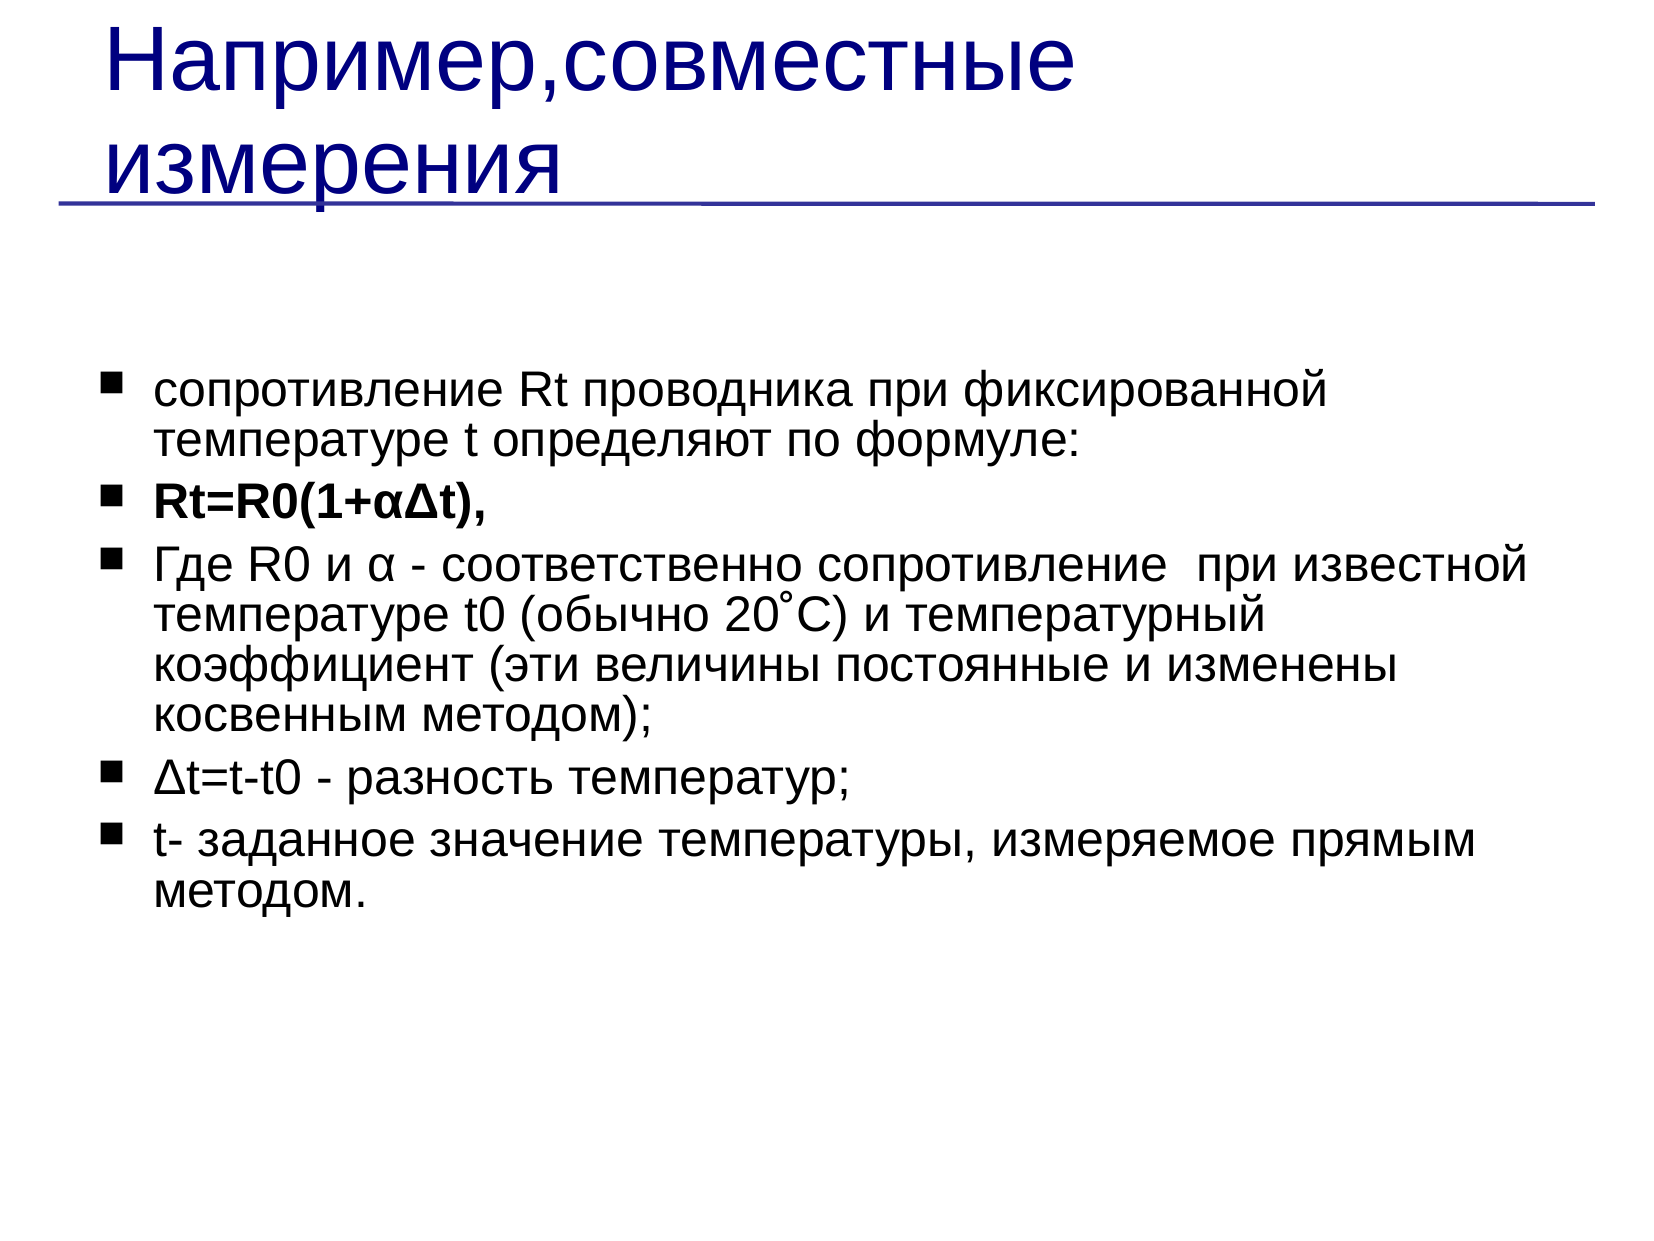

# Например,совместные измерения
сопротивление Rt проводника при фиксированной температуре t определяют по формуле:
Rt=R0(1+αΔt),
Где R0 и α - соответственно сопротивление при известной температуре t0 (обычно 20˚С) и температурный коэффициент (эти величины постоянные и изменены косвенным методом);
Δt=t-t0 - разность температур;
t- заданное значение температуры, измеряемое прямым методом.